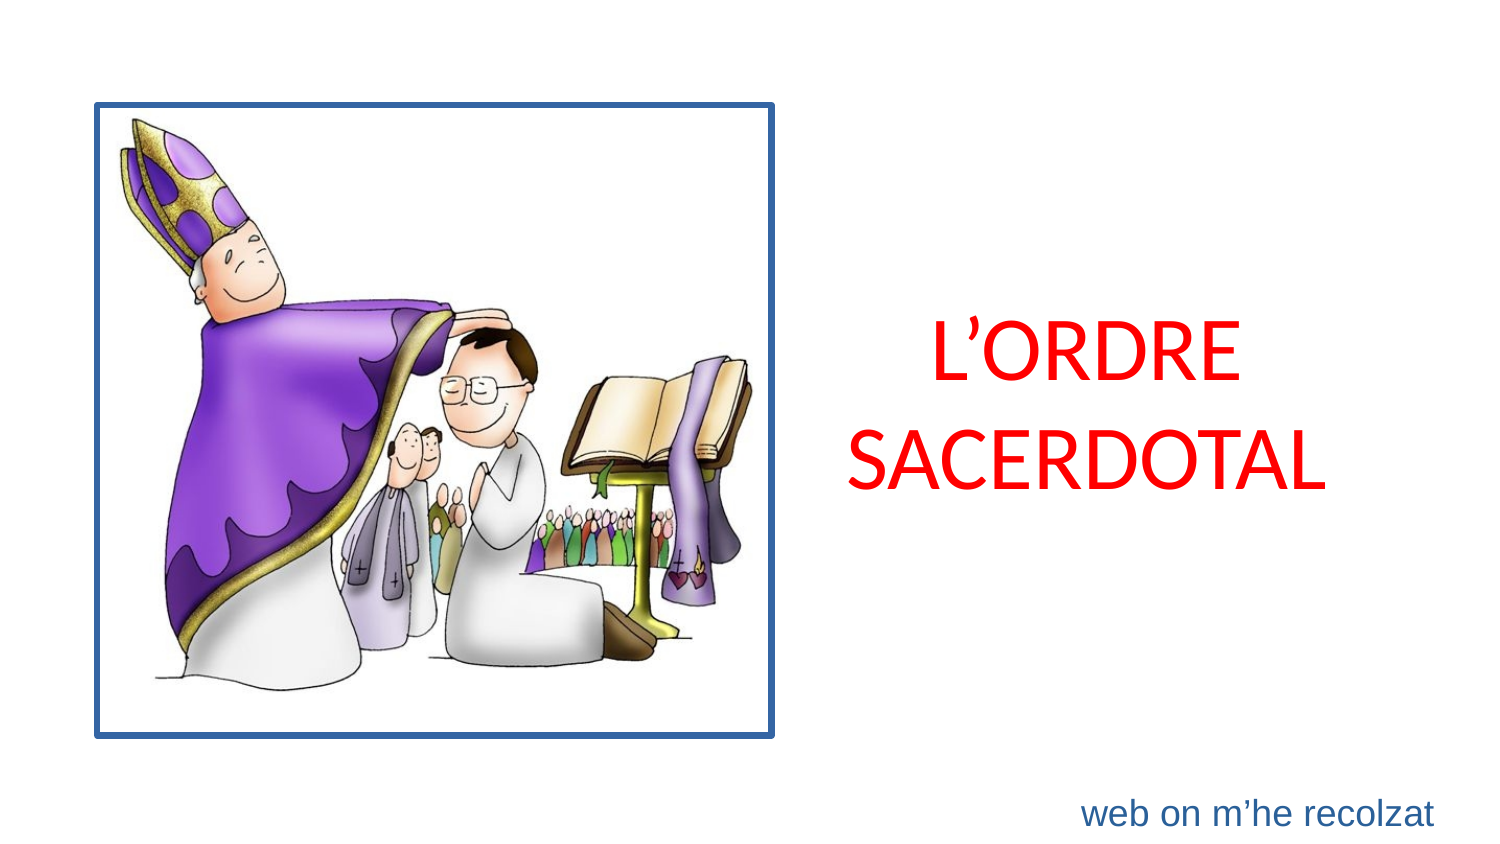

# L’ORDRE SACERDOTAL
web on m’he recolzat